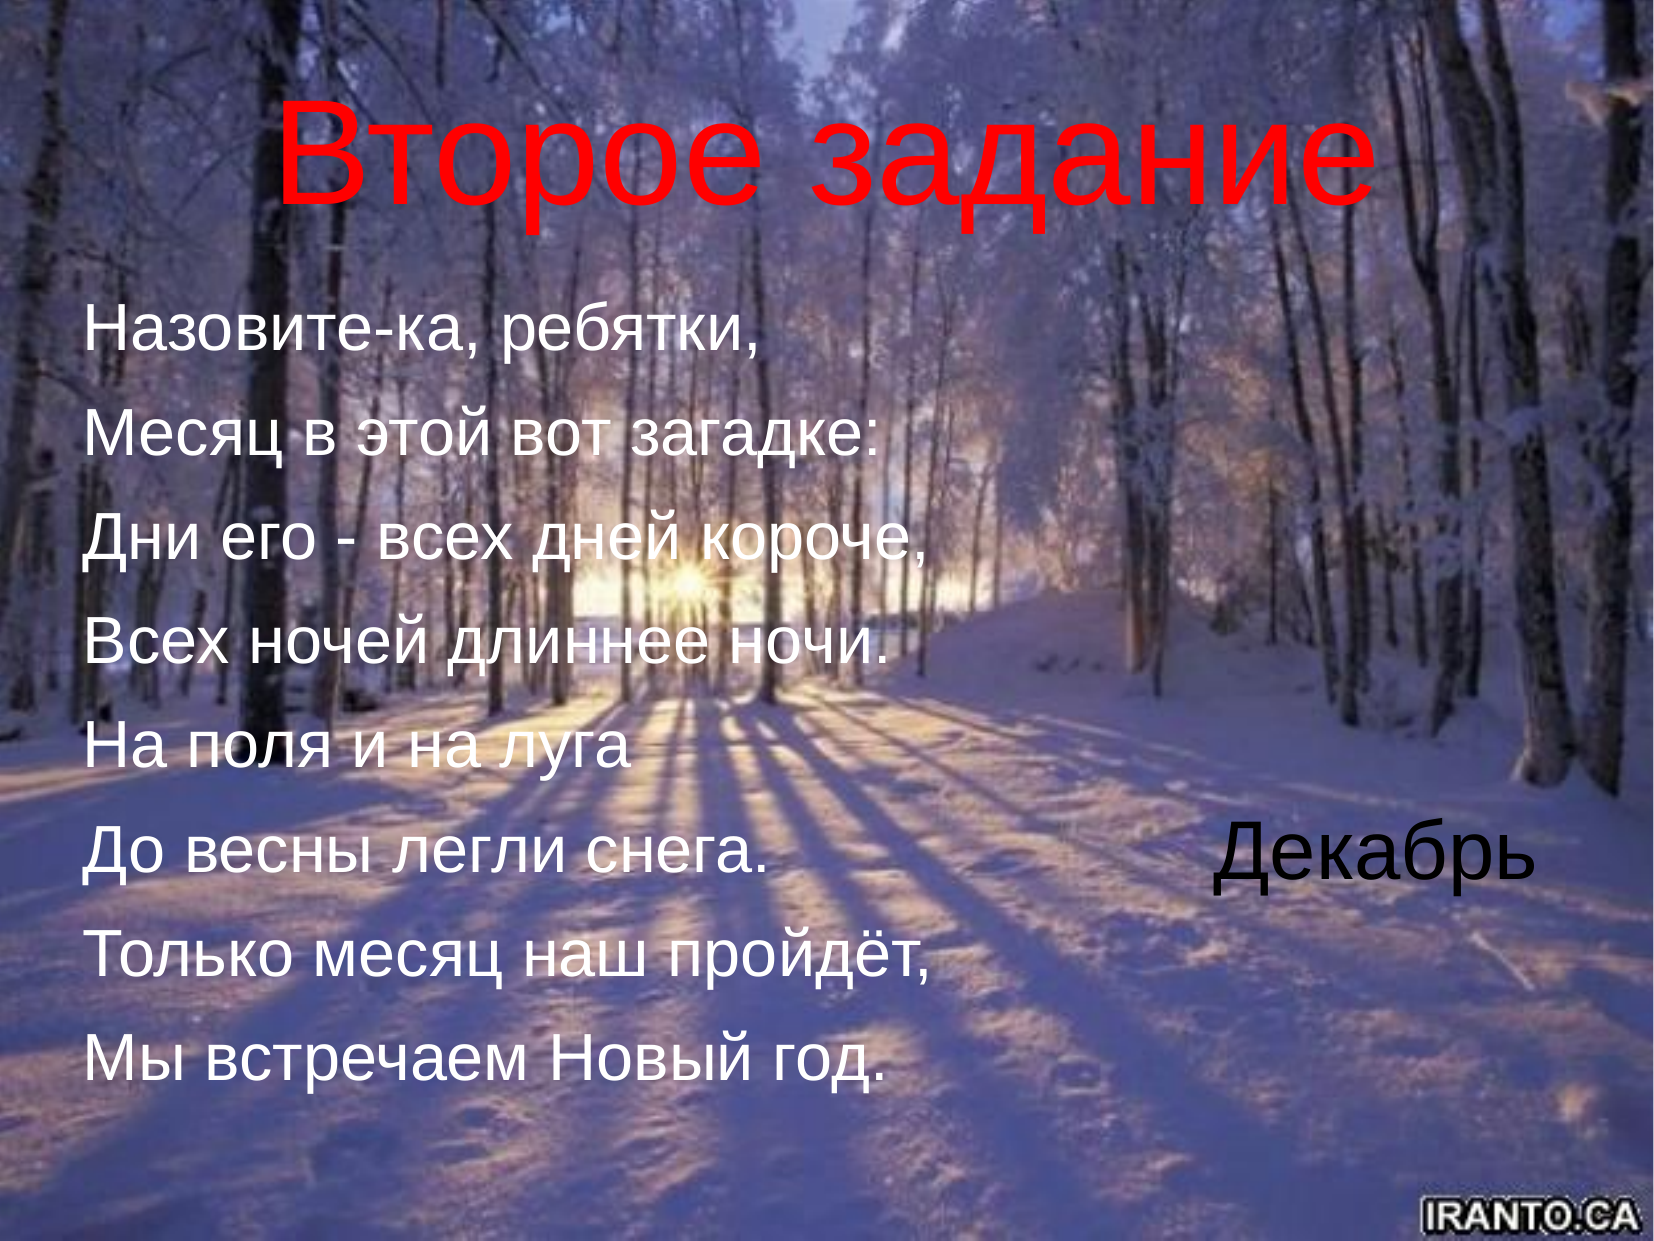

# Второе задание
Назовите-ка, ребятки,
Месяц в этой вот загадке:
Дни его - всех дней короче,
Всех ночей длиннее ночи.
На поля и на луга
До весны легли снега.
Только месяц наш пройдёт,
Мы встречаем Новый год.
Декабрь